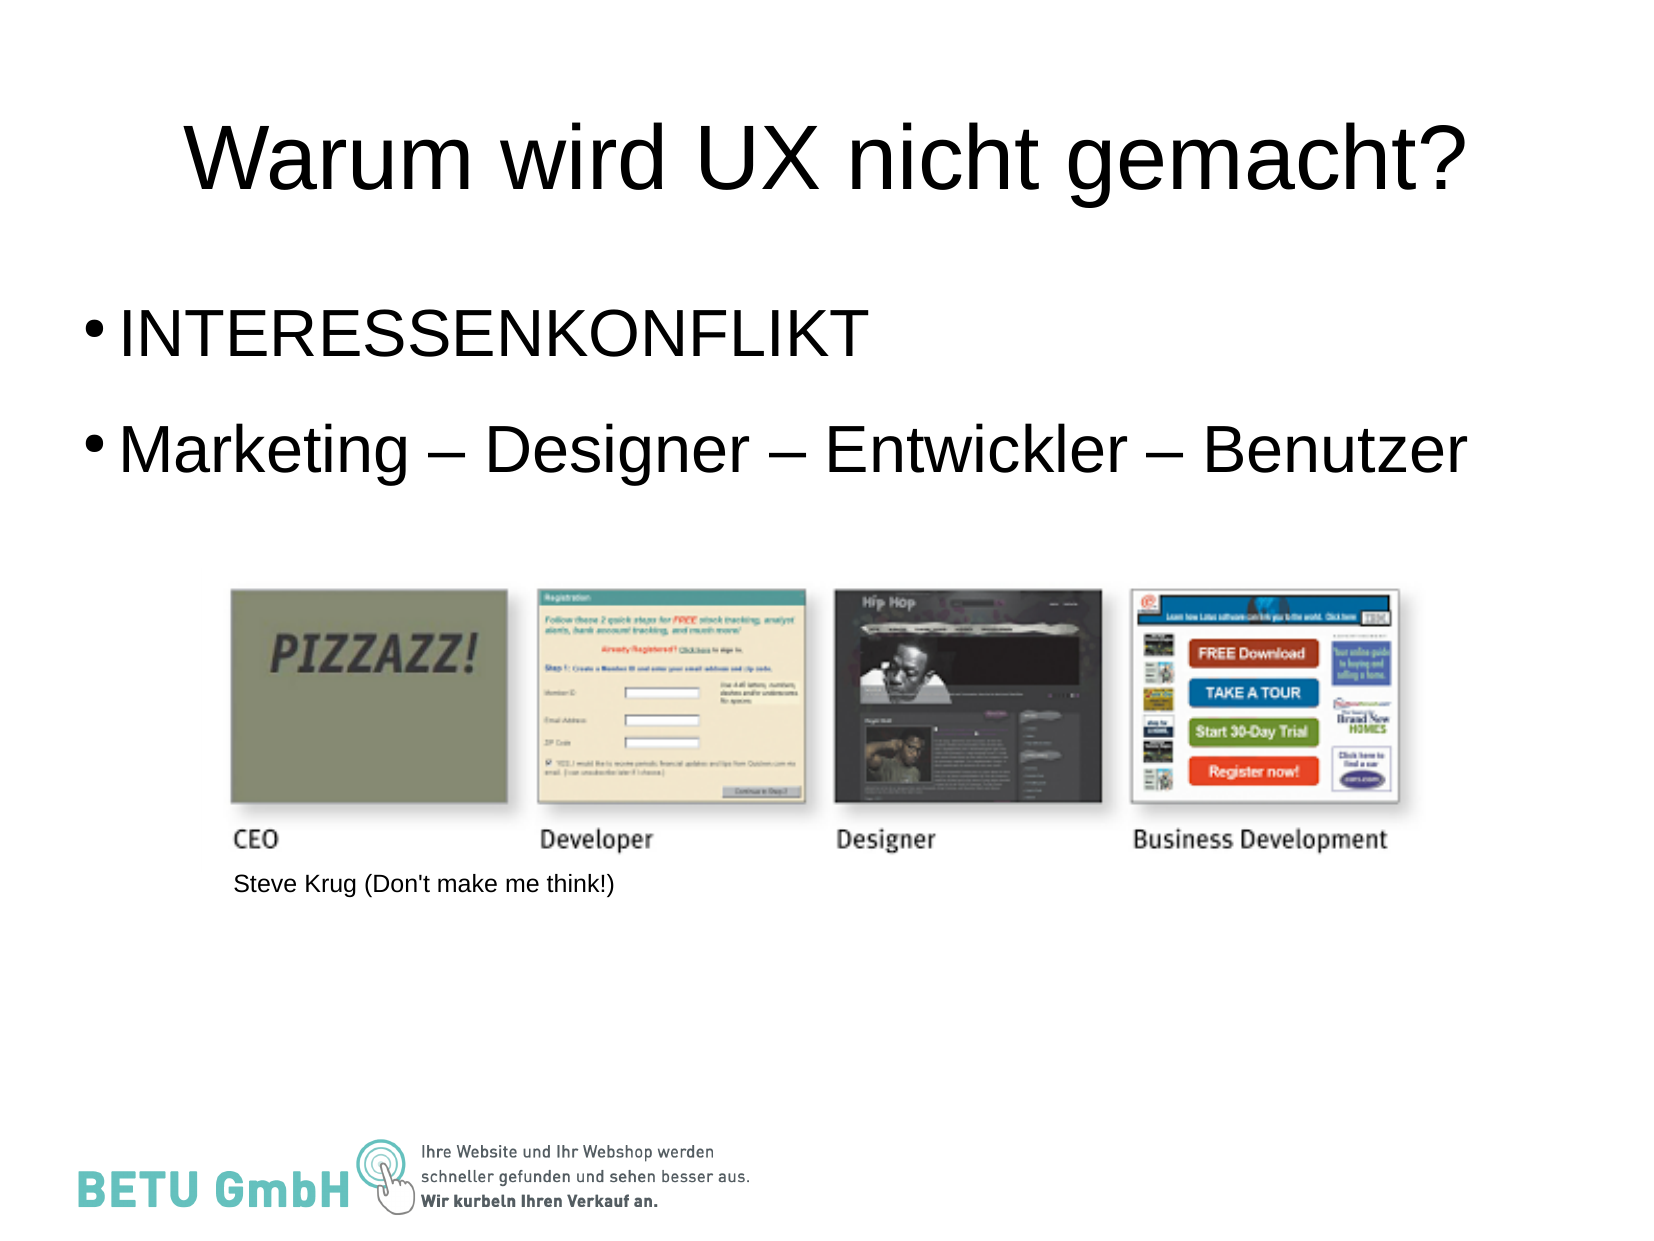

Warum wird UX nicht gemacht?
INTERESSENKONFLIKT
Marketing – Designer – Entwickler – Benutzer
Steve Krug (Don't make me think!)